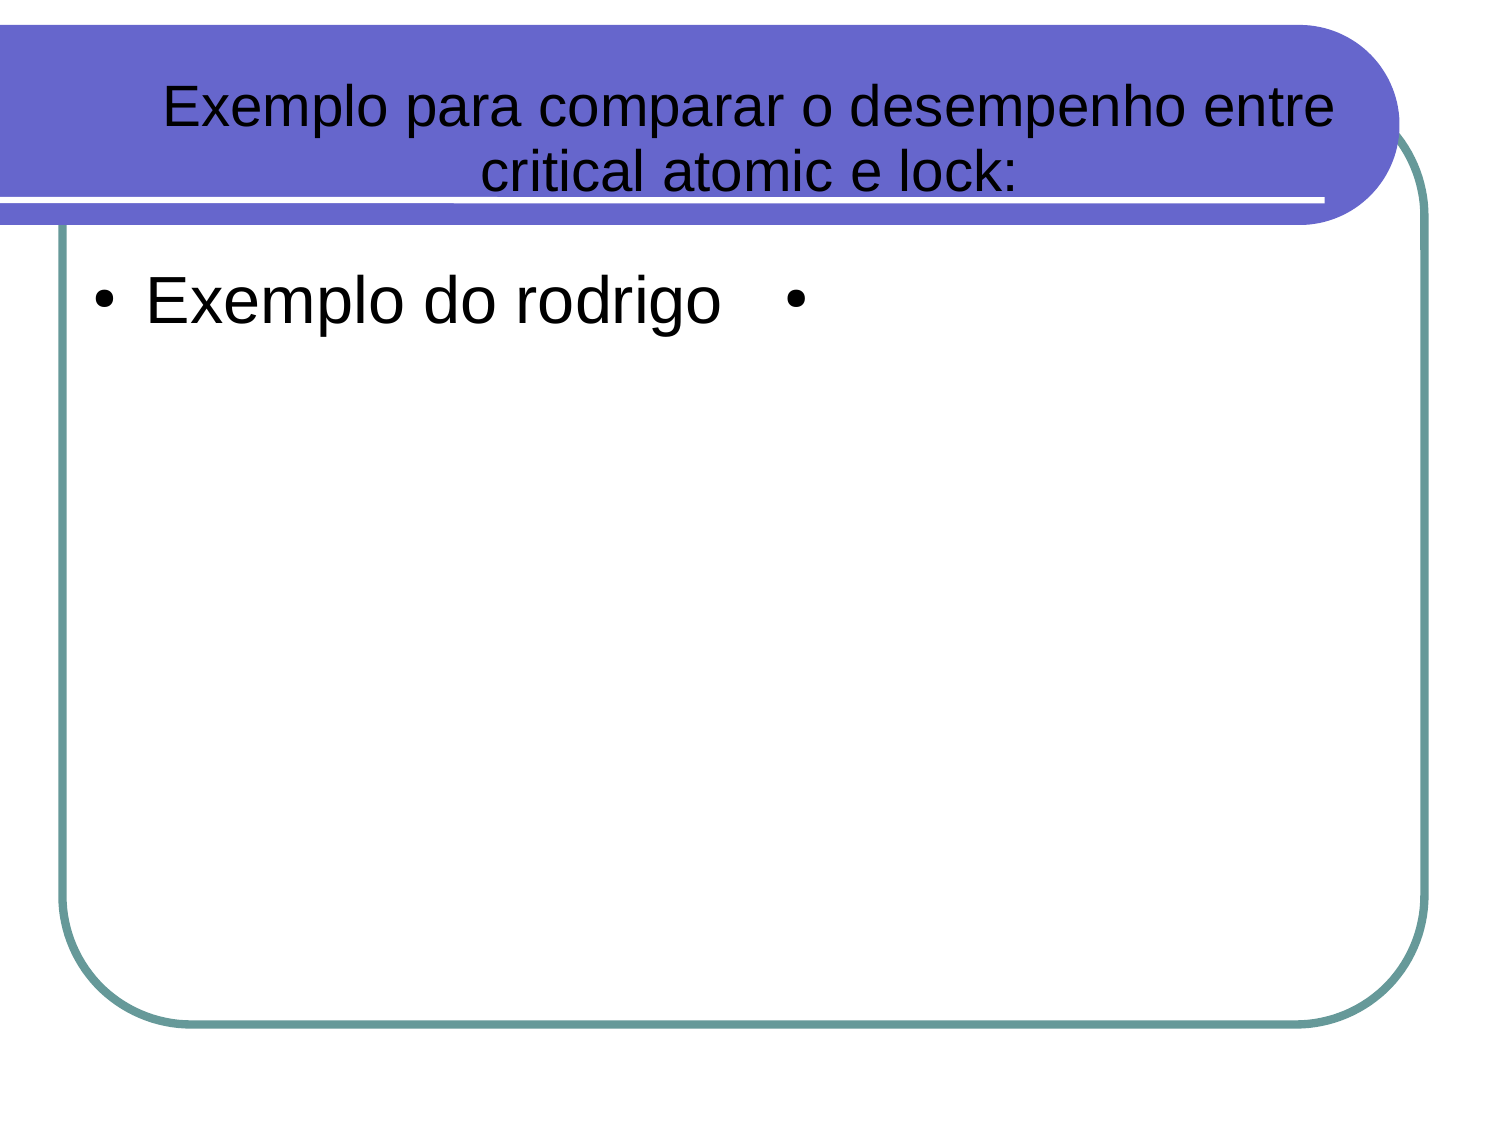

# Exemplo para comparar o desempenho entre critical atomic e lock:
Exemplo do rodrigo